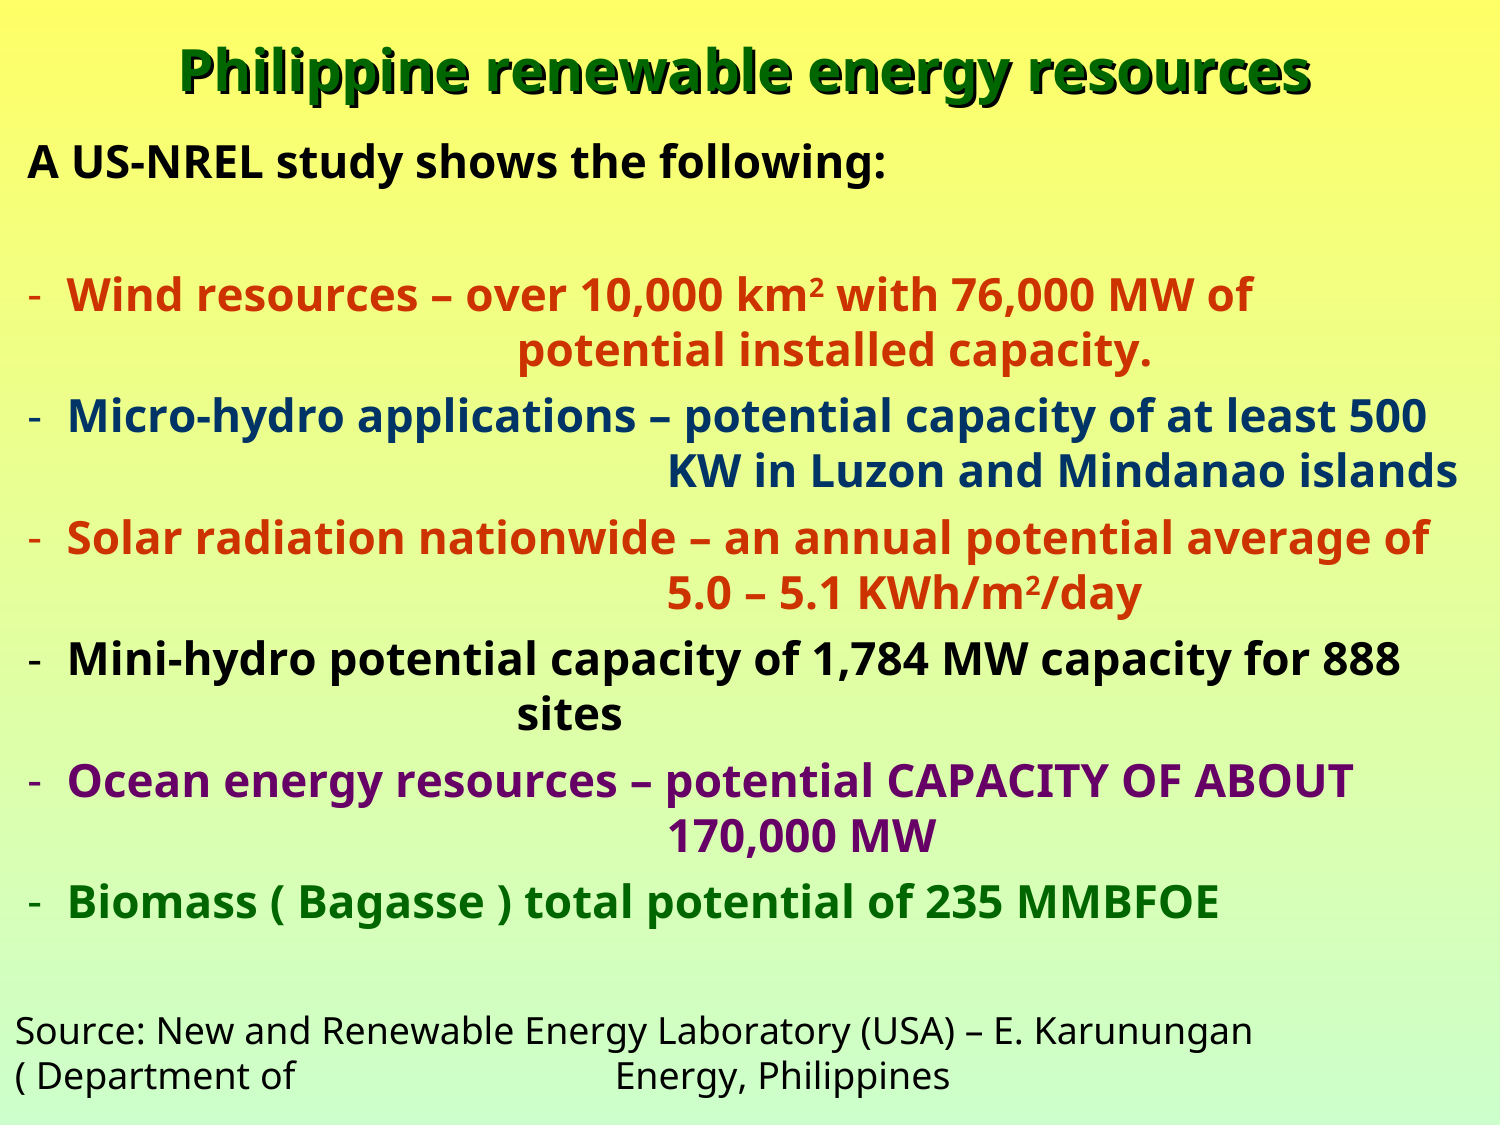

# Philippine renewable energy resources
A US-NREL study shows the following:
Wind resources – over 10,000 km2 with 76,000 MW of 					potential installed capacity.
Micro-hydro applications – potential capacity of at least 500 				KW in Luzon and Mindanao islands
Solar radiation nationwide – an annual potential average of 				5.0 – 5.1 KWh/m2/day
Mini-hydro potential capacity of 1,784 MW capacity for 888 				sites
Ocean energy resources – potential CAPACITY OF ABOUT 					170,000 MW
Biomass ( Bagasse ) total potential of 235 MMBFOE
Source: New and Renewable Energy Laboratory (USA) – E. Karunungan ( Department of 	Energy, Philippines